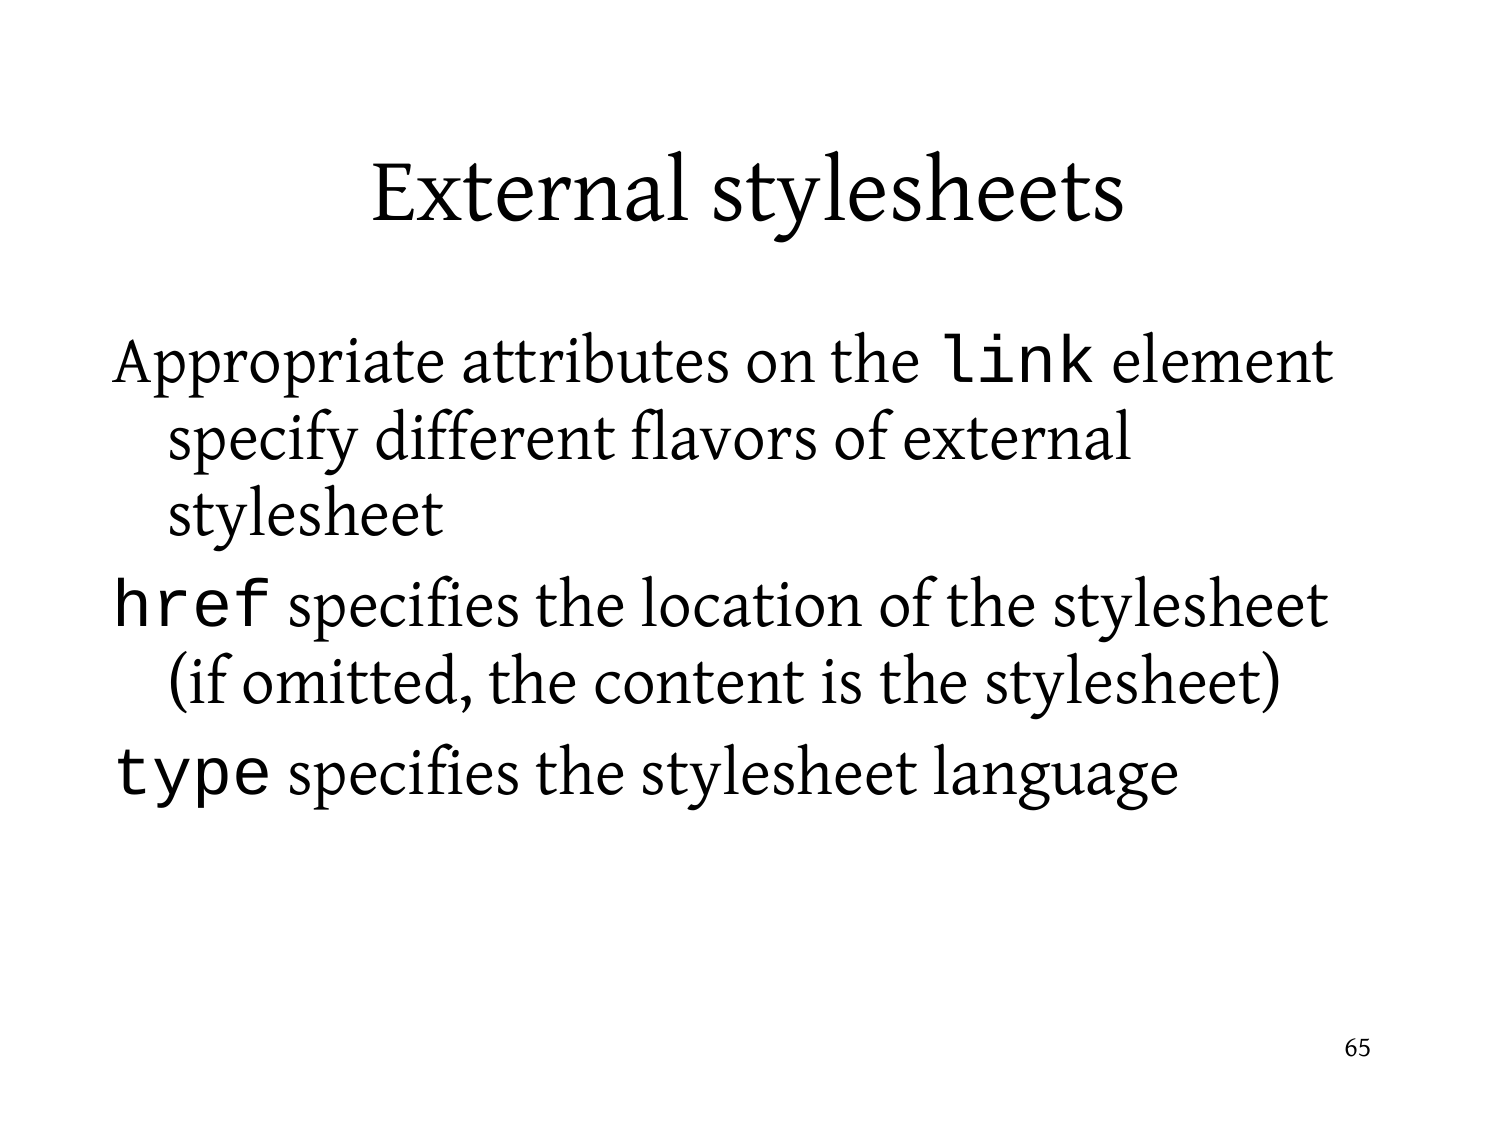

# External stylesheets
Appropriate attributes on the link element specify different flavors of external stylesheet
href specifies the location of the stylesheet (if omitted, the content is the stylesheet)
type specifies the stylesheet language